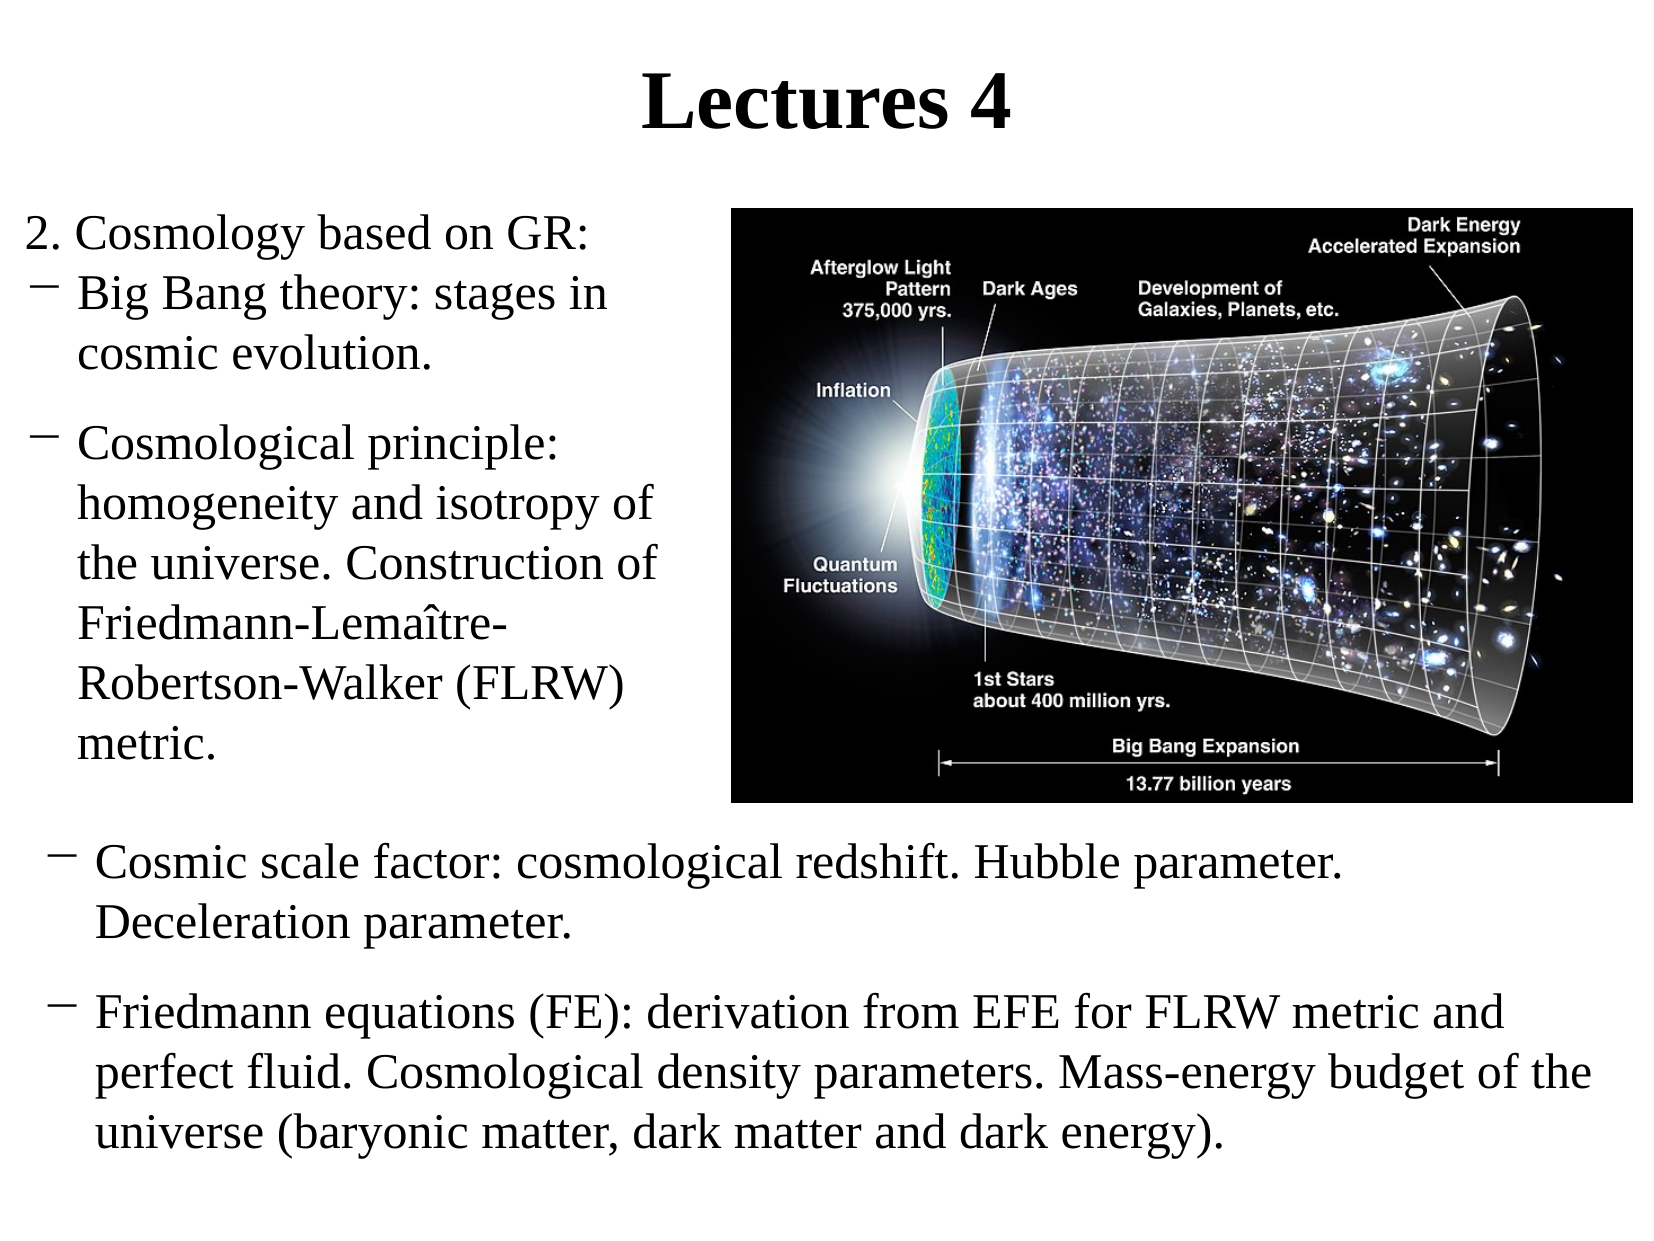

# Lectures 4
2. Cosmology based on GR:
Big Bang theory: stages in cosmic evolution.
Cosmological principle: homogeneity and isotropy of the universe. Construction of Friedmann-Lemaître-Robertson-Walker (FLRW) metric.
Cosmic scale factor: cosmological redshift. Hubble parameter. Deceleration parameter.
Friedmann equations (FE): derivation from EFE for FLRW metric and perfect fluid. Cosmological density parameters. Mass-energy budget of the universe (baryonic matter, dark matter and dark energy).